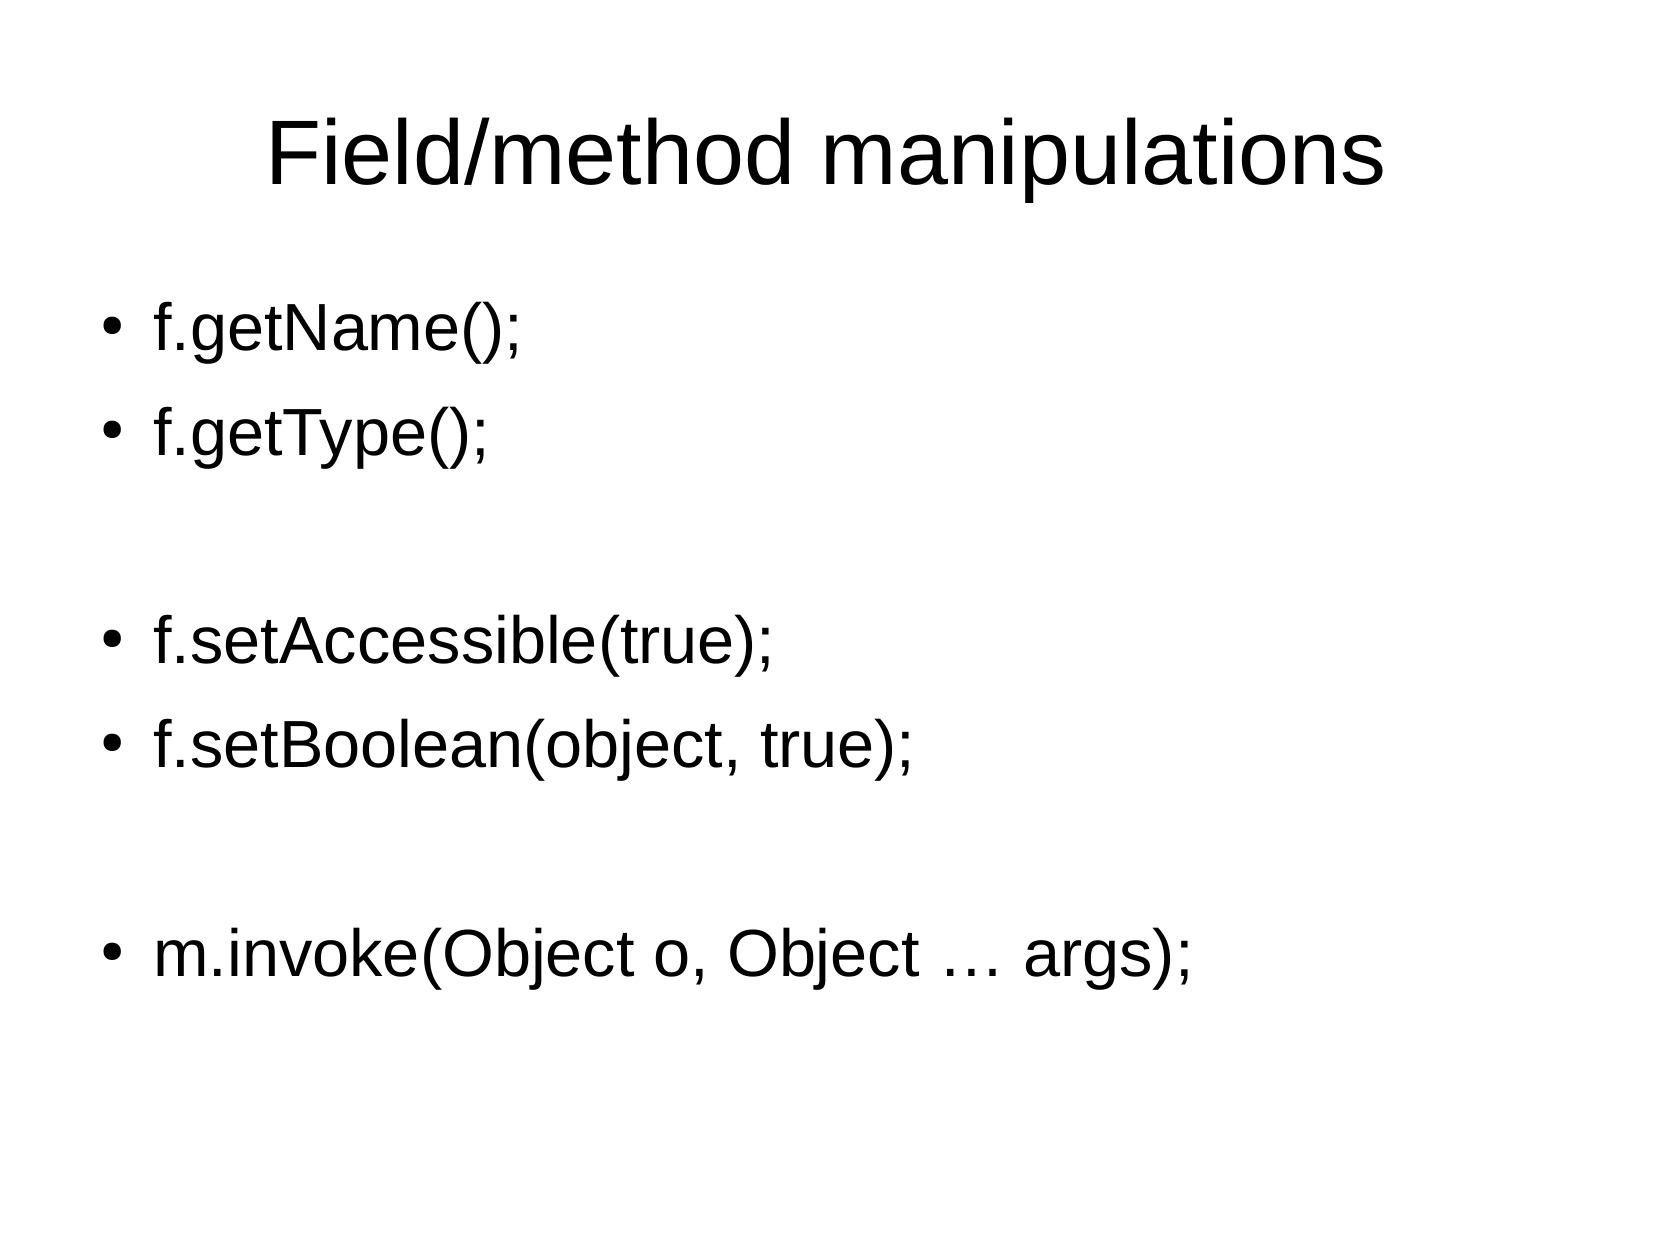

# Field/method manipulations
f.getName();
f.getType();
f.setAccessible(true);
f.setBoolean(object, true);
m.invoke(Object o, Object … args);